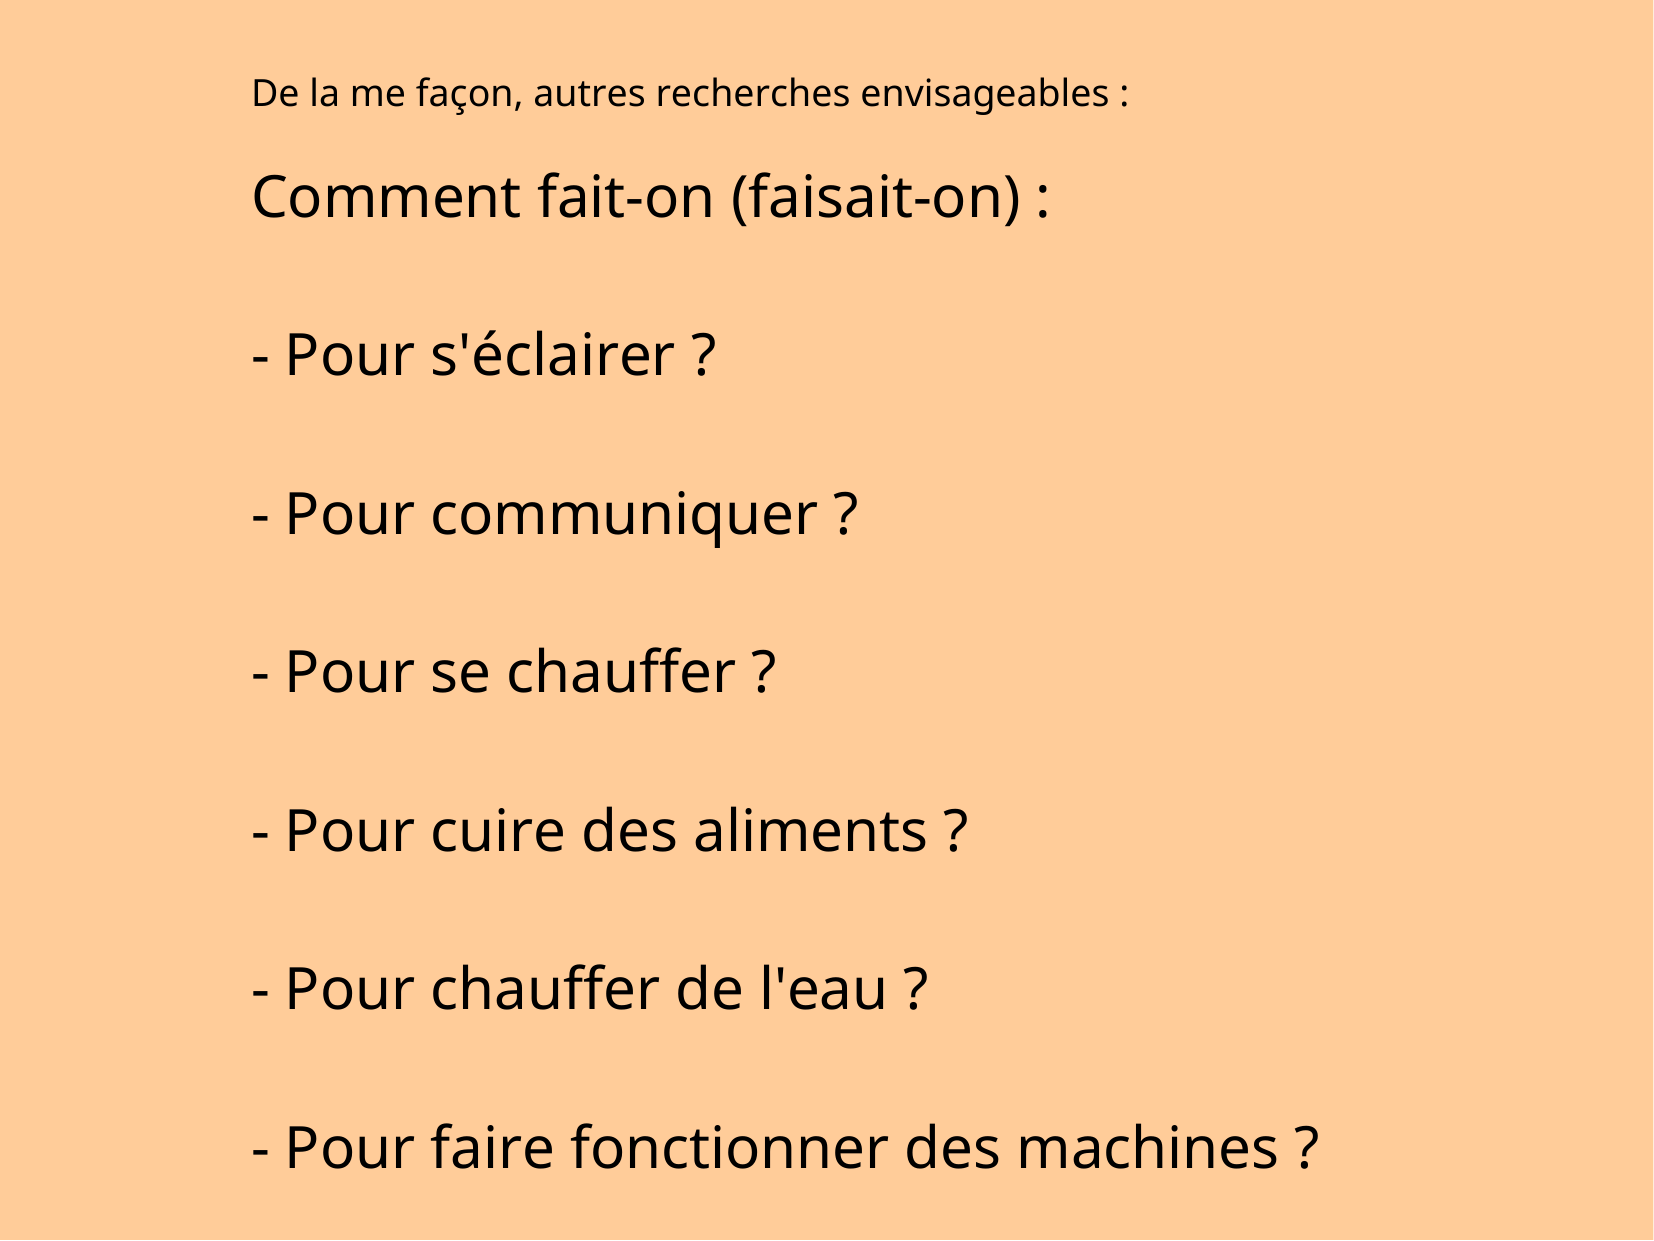

De la me façon, autres recherches envisageables :
Comment fait-on (faisait-on) :
- Pour s'éclairer ?
- Pour communiquer ?
- Pour se chauffer ?
- Pour cuire des aliments ?
- Pour chauffer de l'eau ?
- Pour faire fonctionner des machines ?